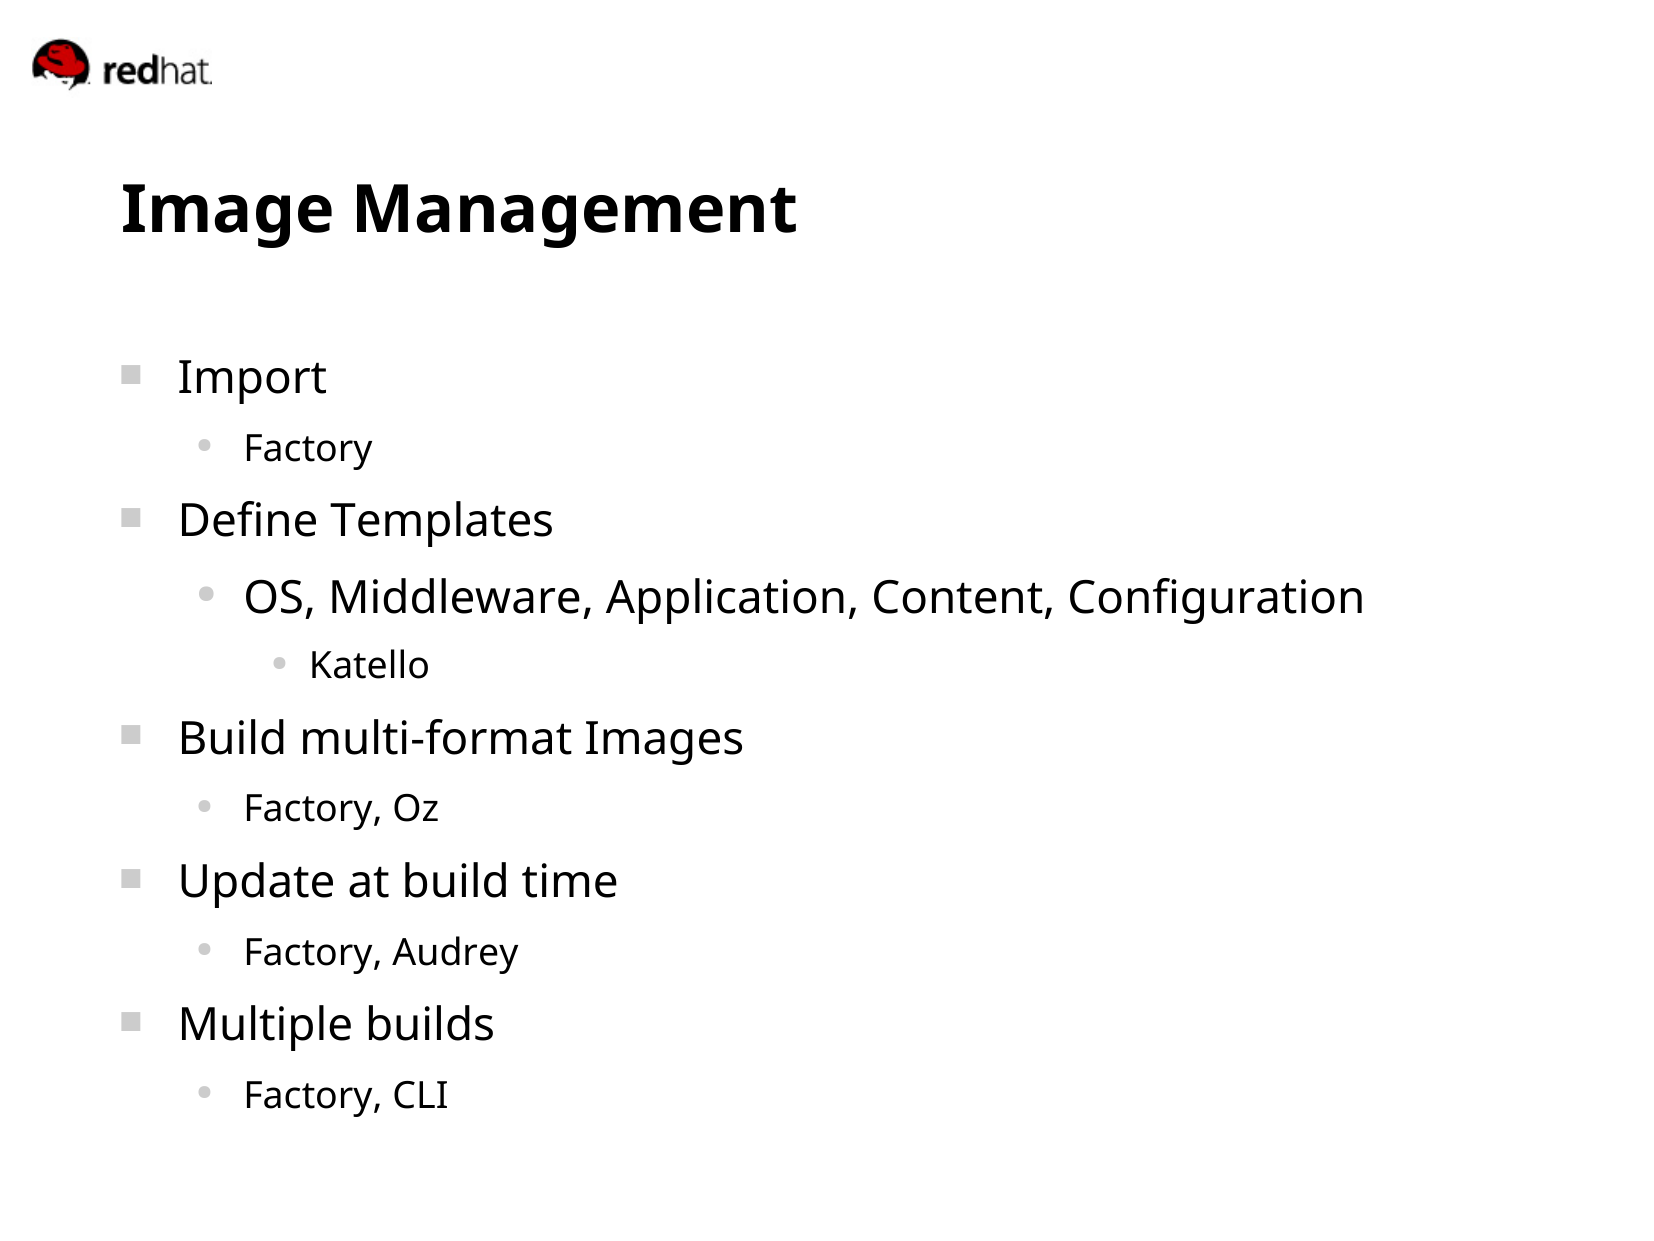

# Image Management
Import
Factory
Define Templates
OS, Middleware, Application, Content, Configuration
Katello
Build multi-format Images
Factory, Oz
Update at build time
Factory, Audrey
Multiple builds
Factory, CLI